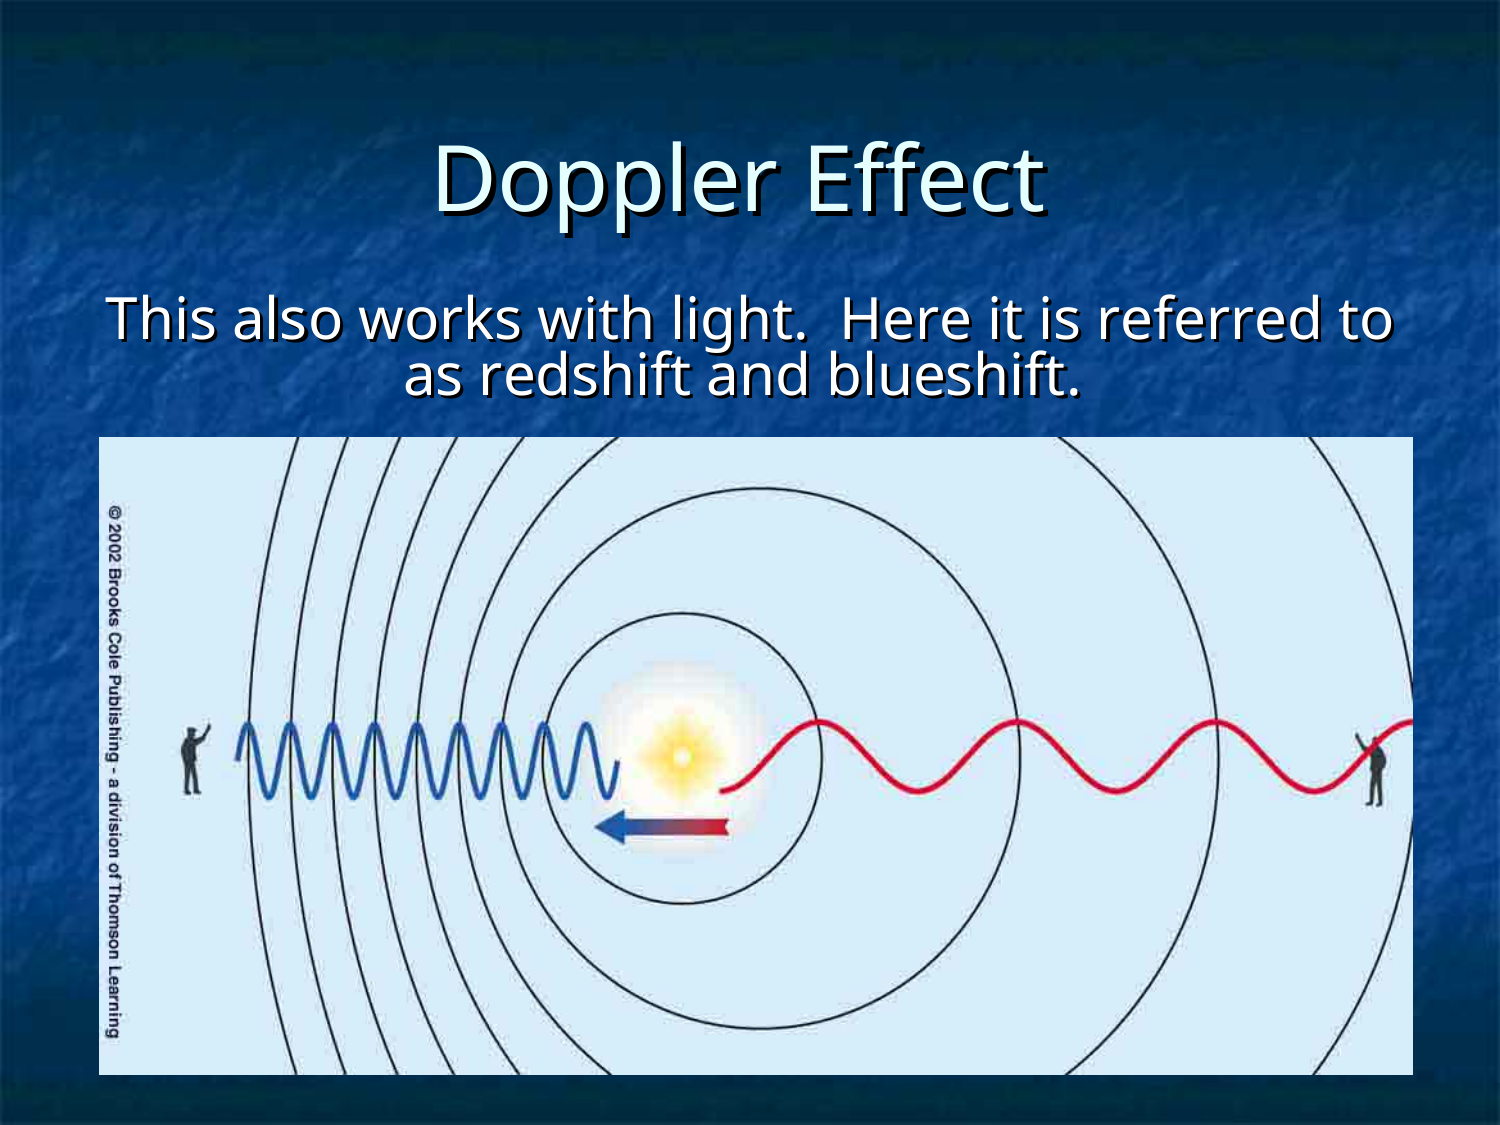

Doppler Effect
This also works with light. Here it is referred to as redshift and blueshift.